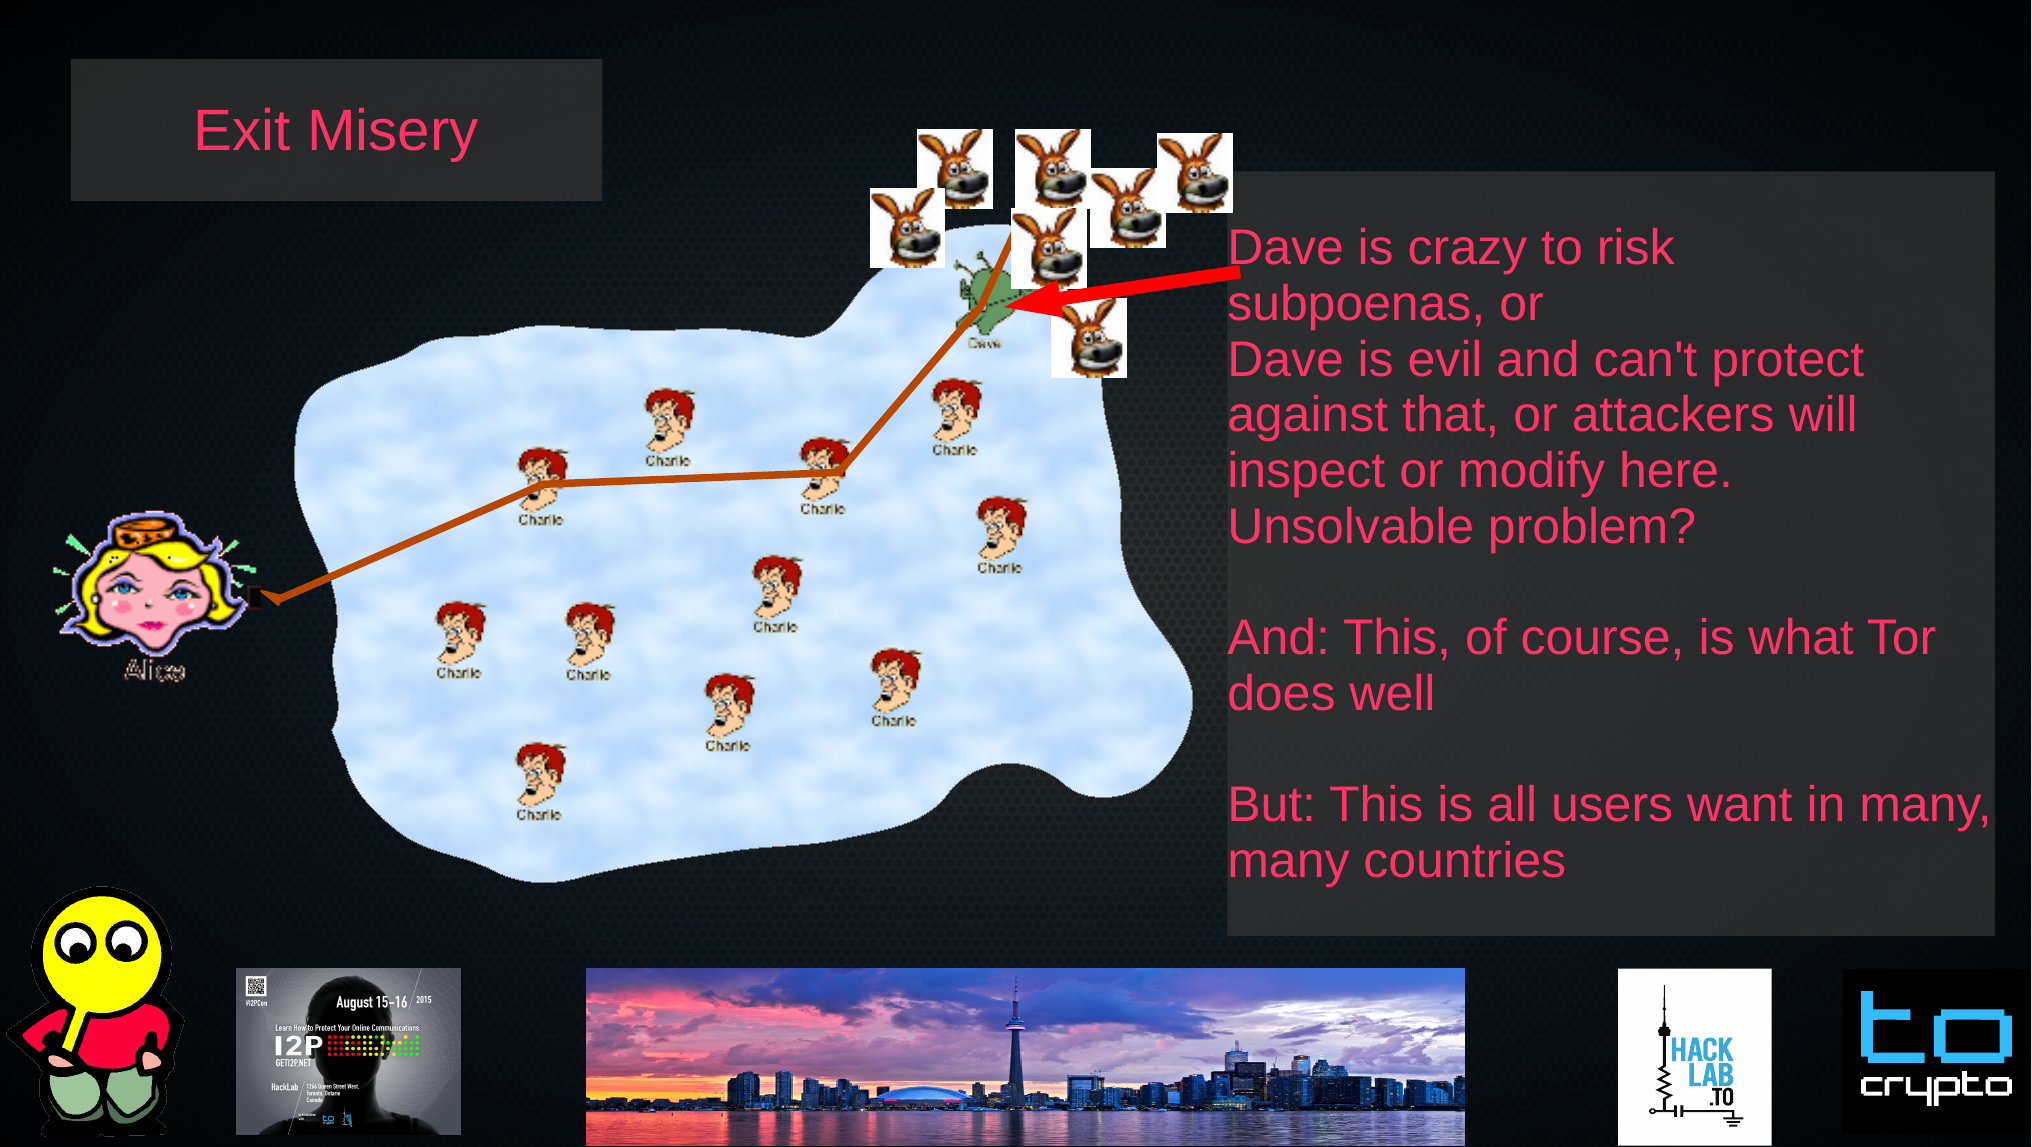

Exit Misery
# Dave is crazy to risk subpoenas, or Dave is evil and can't protect against that, or attackers will inspect or modify here. Unsolvable problem? And: This, of course, is what Tor does well But: This is all users want in many, many countries
29